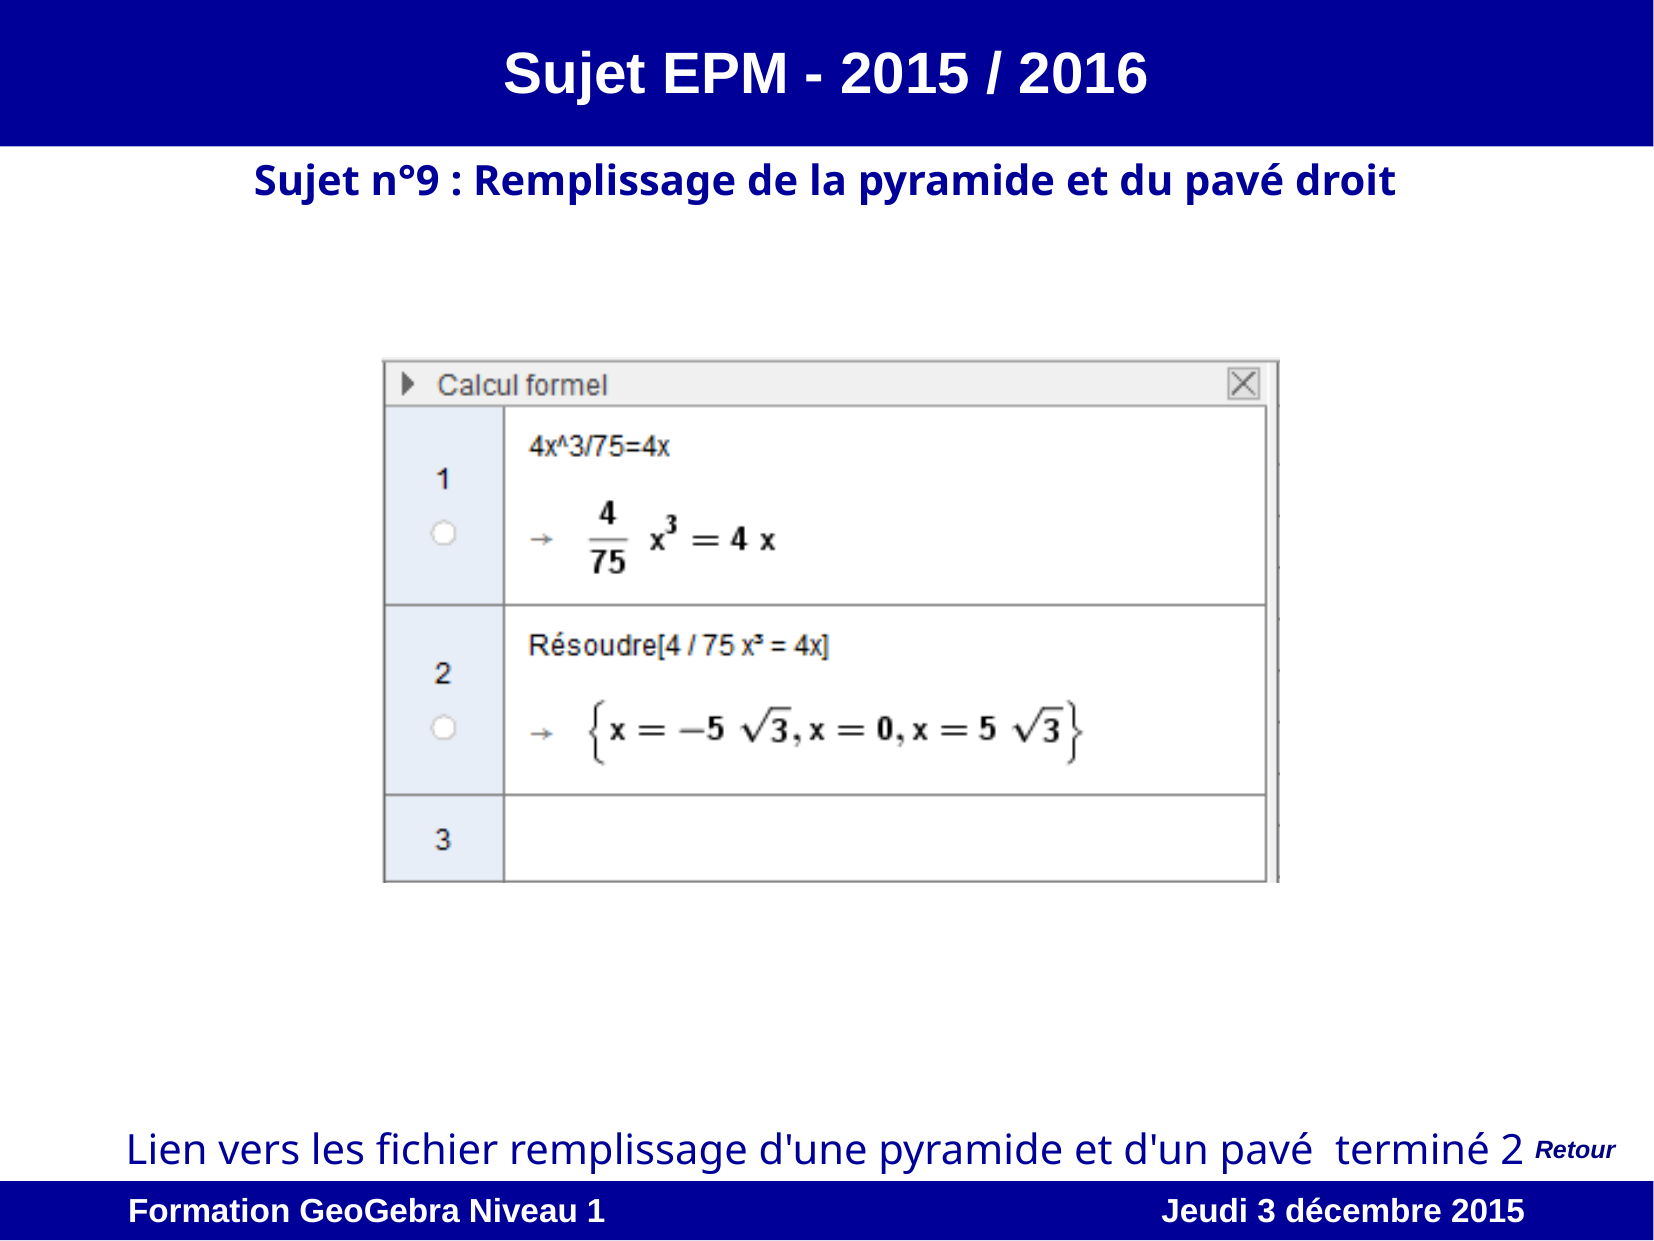

# Sujet EPM - 2015 / 2016
Sujet n°9 : Remplissage de la pyramide et du pavé droit
Lien vers les fichier remplissage d'une pyramide et d'un pavé terminé 2
Retour
Formation GeoGebra Niveau 1								Jeudi 3 décembre 2015